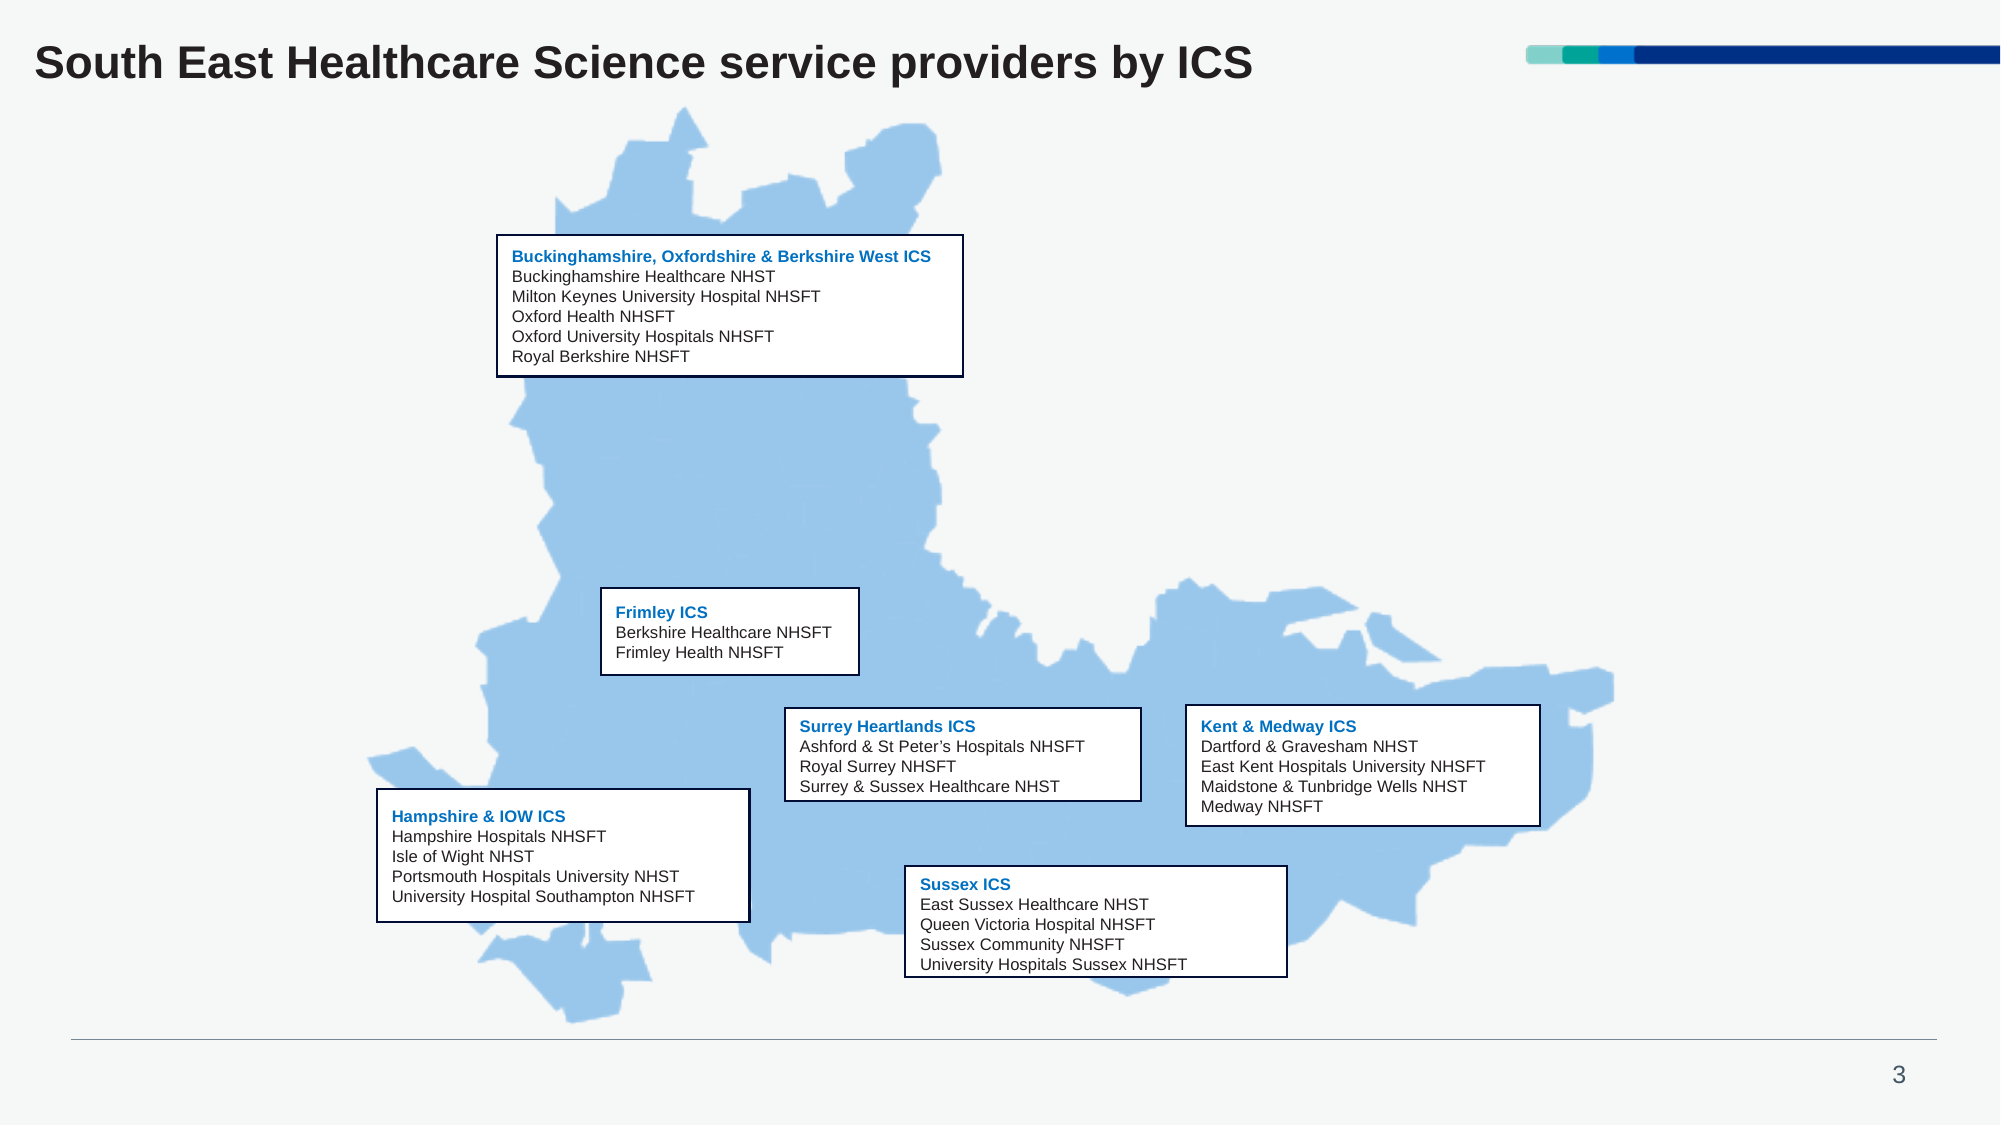

South East Healthcare Science service providers by ICS
Buckinghamshire, Oxfordshire & Berkshire West ICS
Buckinghamshire Healthcare NHST
Milton Keynes University Hospital NHSFT
Oxford Health NHSFT
Oxford University Hospitals NHSFT
Royal Berkshire NHSFT
Frimley ICS
Berkshire Healthcare NHSFT
Frimley Health NHSFT
Kent & Medway ICS
Dartford & Gravesham NHST
East Kent Hospitals University NHSFT
Maidstone & Tunbridge Wells NHST
Medway NHSFT
Surrey Heartlands ICS
Ashford & St Peter’s Hospitals NHSFT
Royal Surrey NHSFT
Surrey & Sussex Healthcare NHST
Hampshire & IOW ICS
Hampshire Hospitals NHSFT
Isle of Wight NHST
Portsmouth Hospitals University NHST
University Hospital Southampton NHSFT
Sussex ICS
East Sussex Healthcare NHST
Queen Victoria Hospital NHSFT
Sussex Community NHSFT
University Hospitals Sussex NHSFT